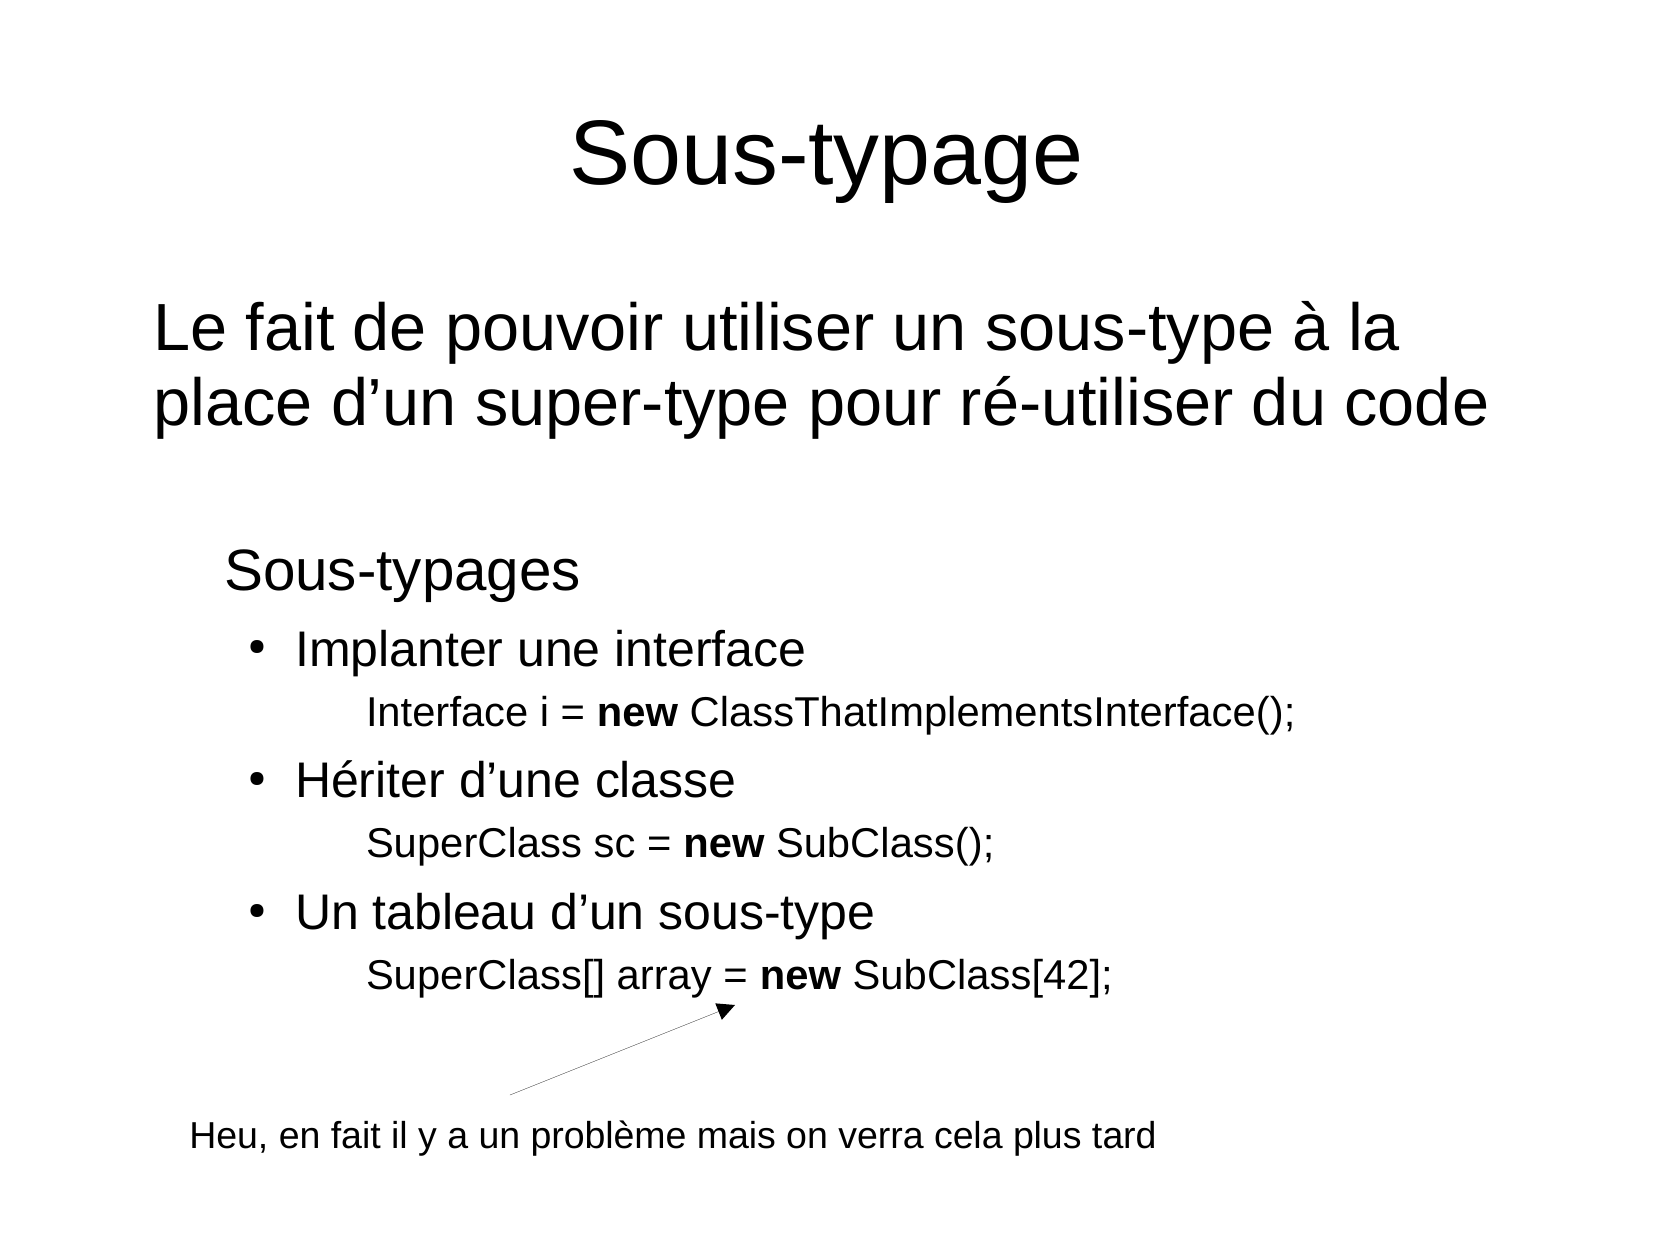

# Sous-typage
Le fait de pouvoir utiliser un sous-type à la place d’un super-type pour ré-utiliser du code
Sous-typages
Implanter une interface
Interface i = new ClassThatImplementsInterface();
Hériter d’une classe
SuperClass sc = new SubClass();
Un tableau d’un sous-type
SuperClass[] array = new SubClass[42];
Heu, en fait il y a un problème mais on verra cela plus tard